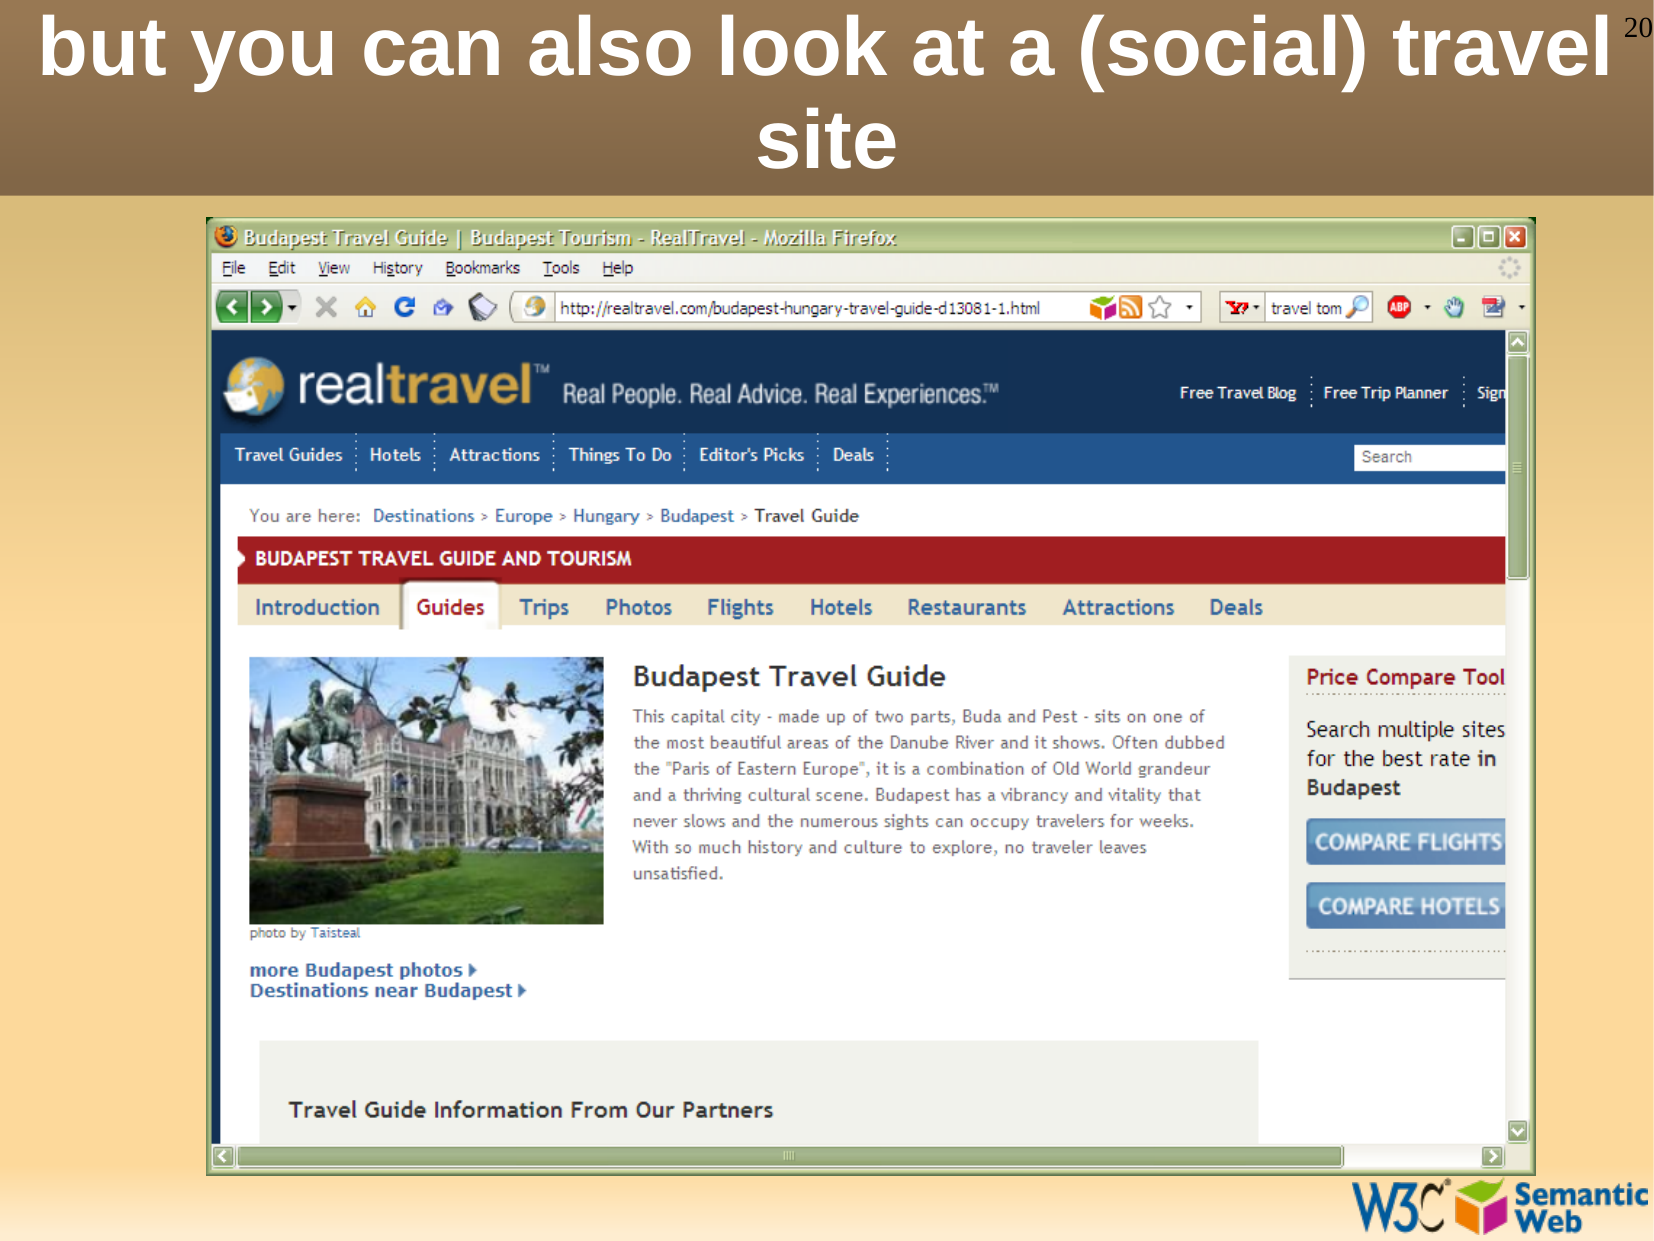

# but you can also look at a (social) travel site
20